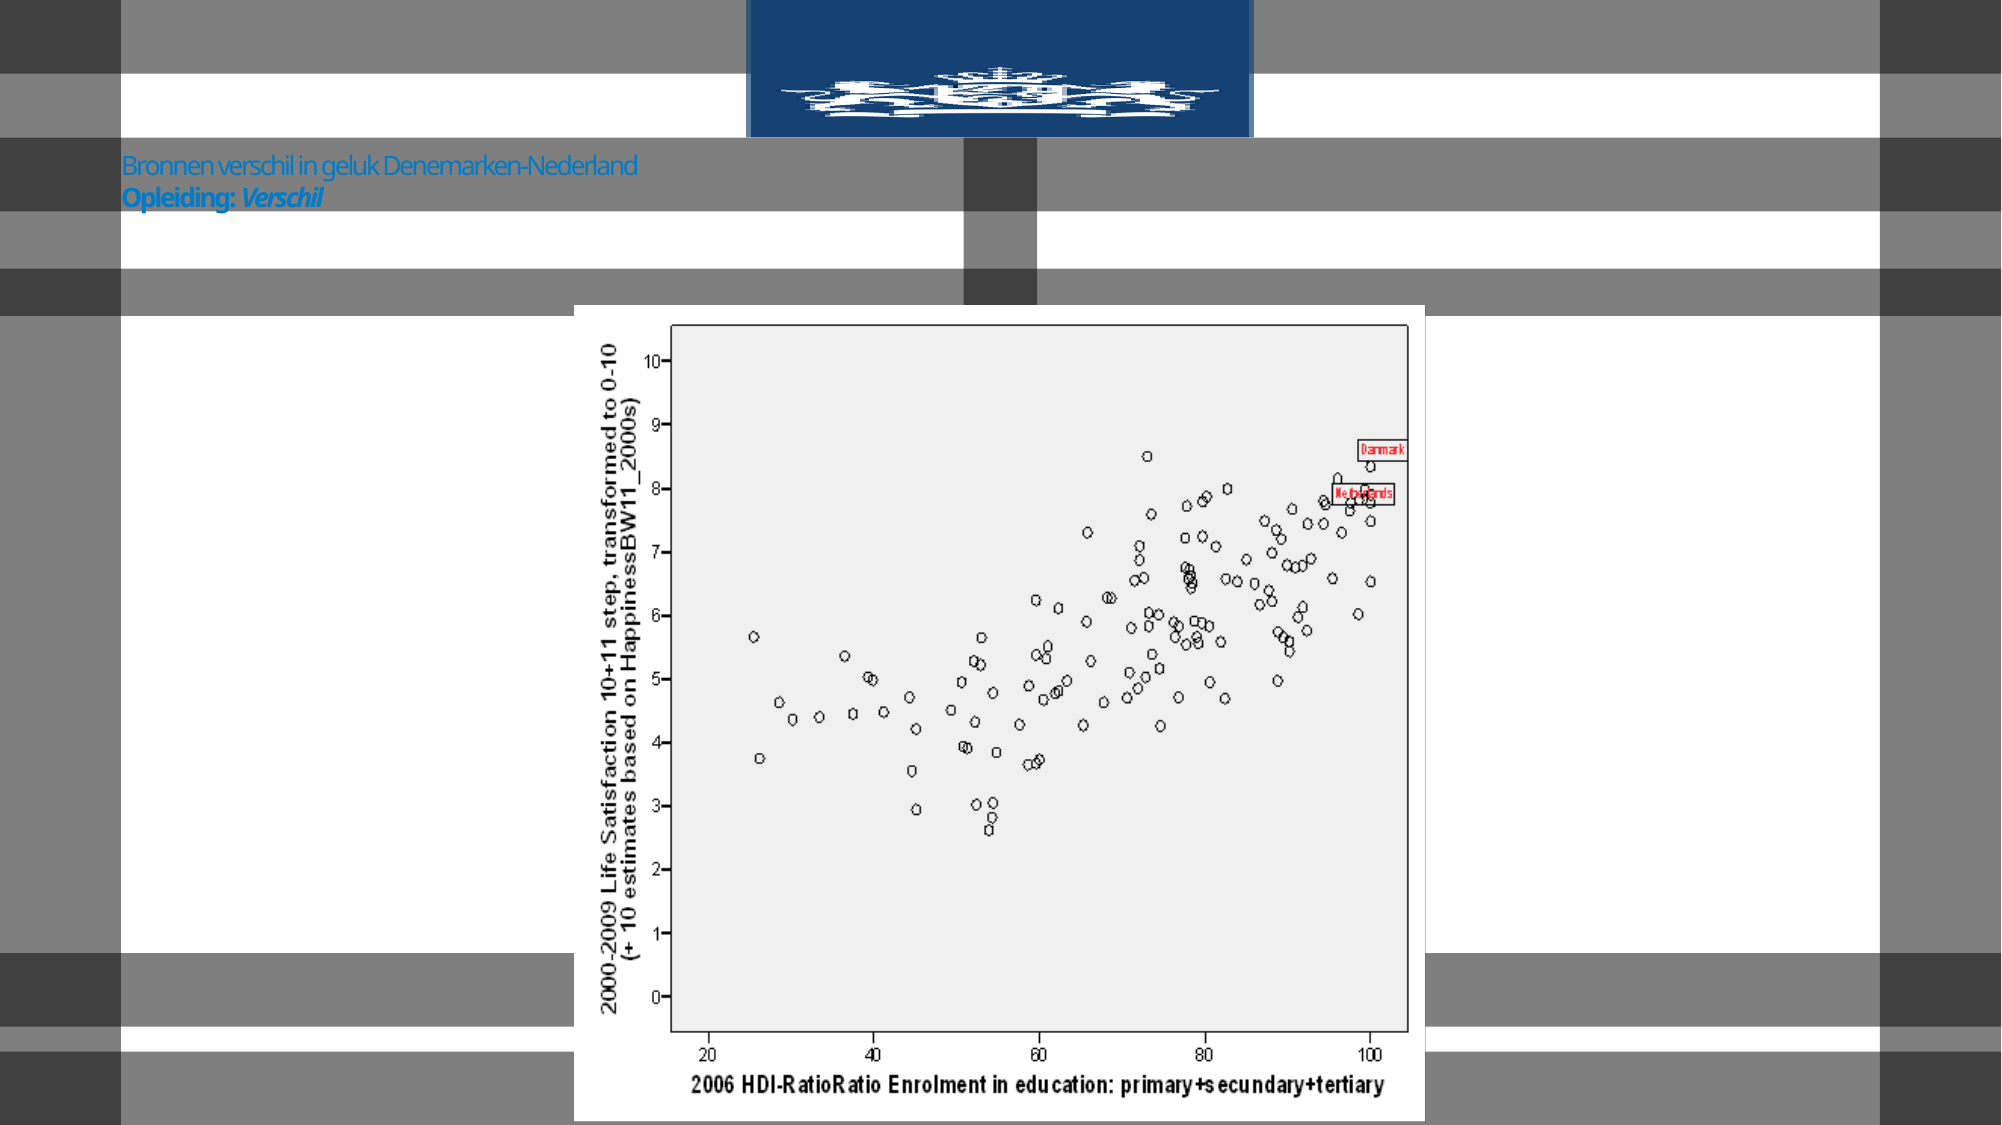

# Bronnen verschil in geluk Denemarken-Nederland Opleiding: Verschil